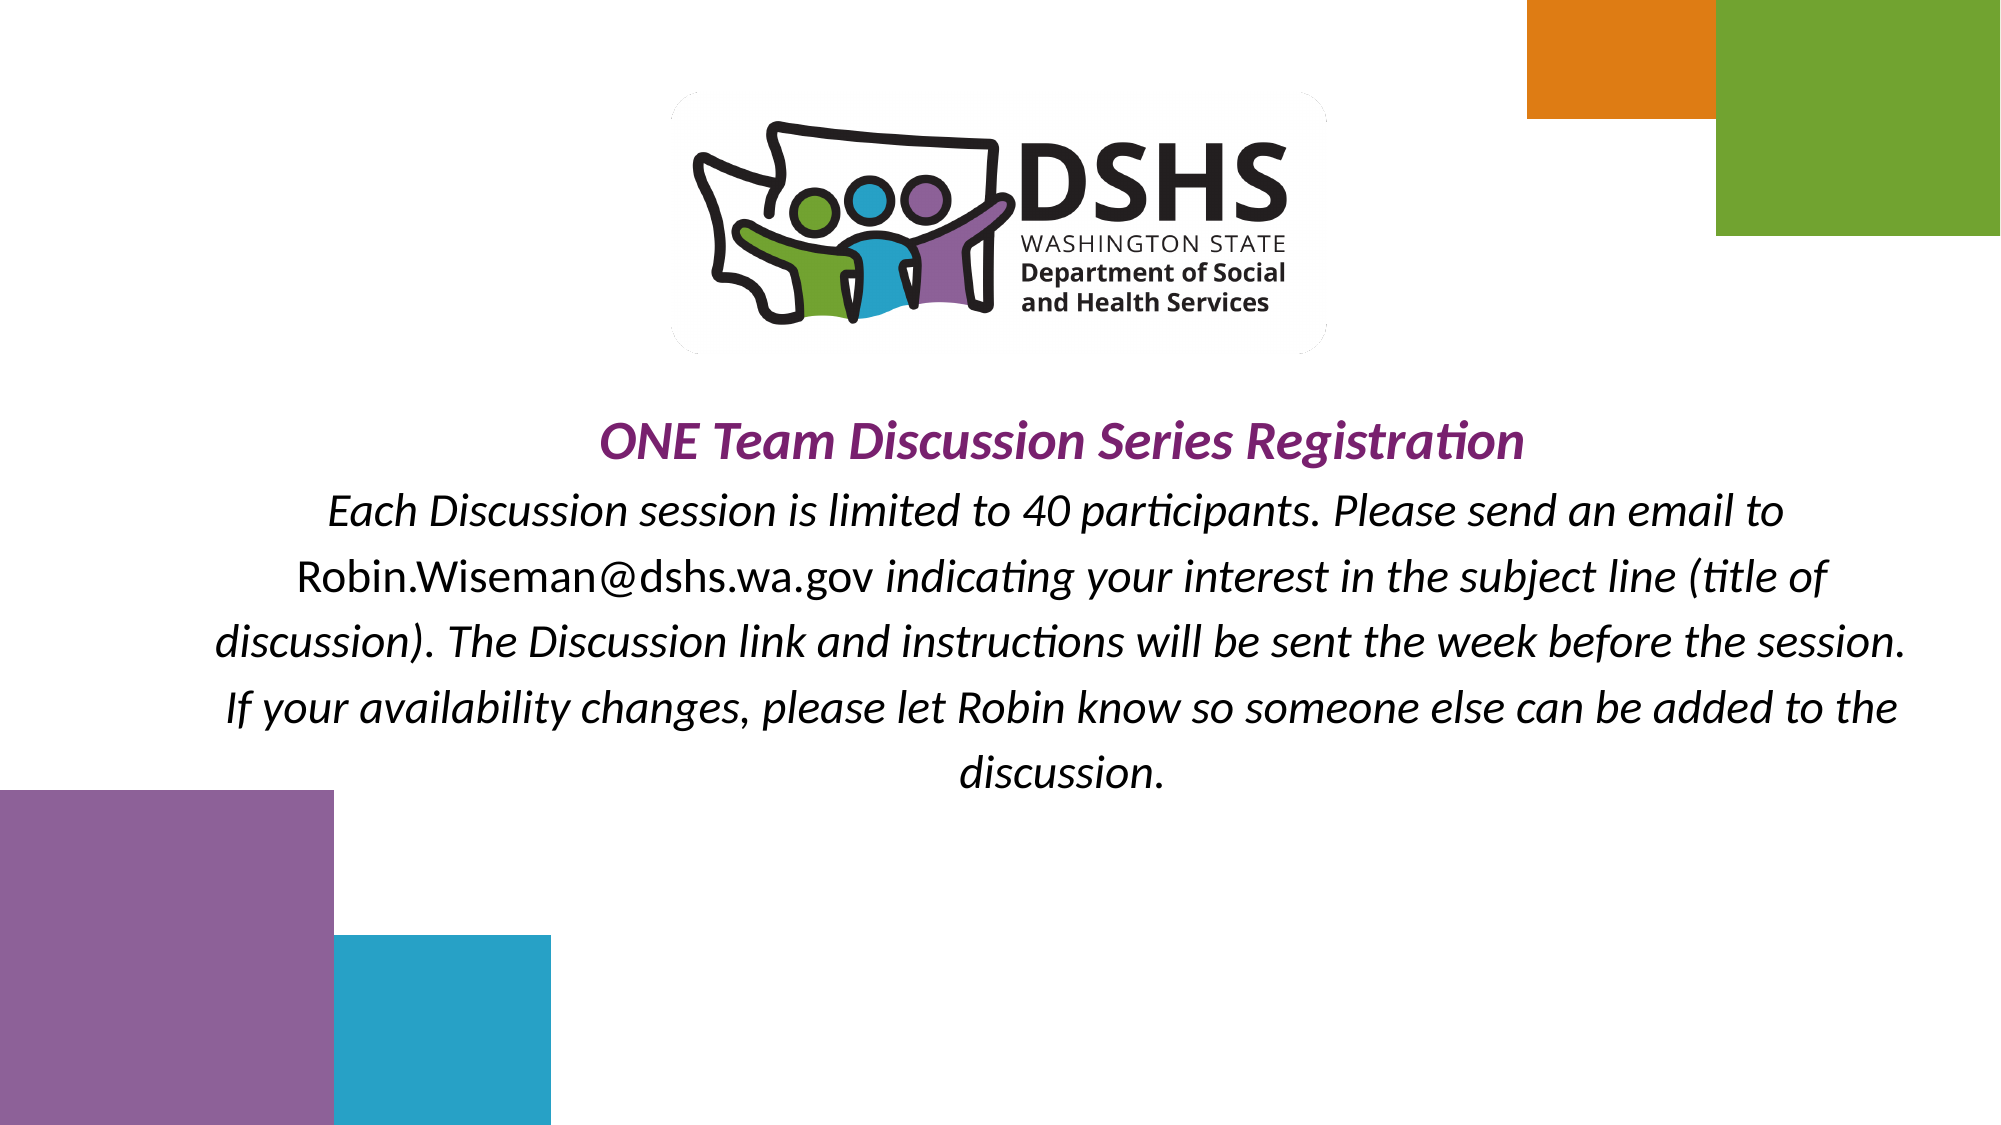

# ONE Team Discussion Series Registration Each Discussion session is limited to 40 participants. Please send an email to Robin.Wiseman@dshs.wa.gov indicating your interest in the subject line (title of discussion). The Discussion link and instructions will be sent the week before the session. If your availability changes, please let Robin know so someone else can be added to the discussion.